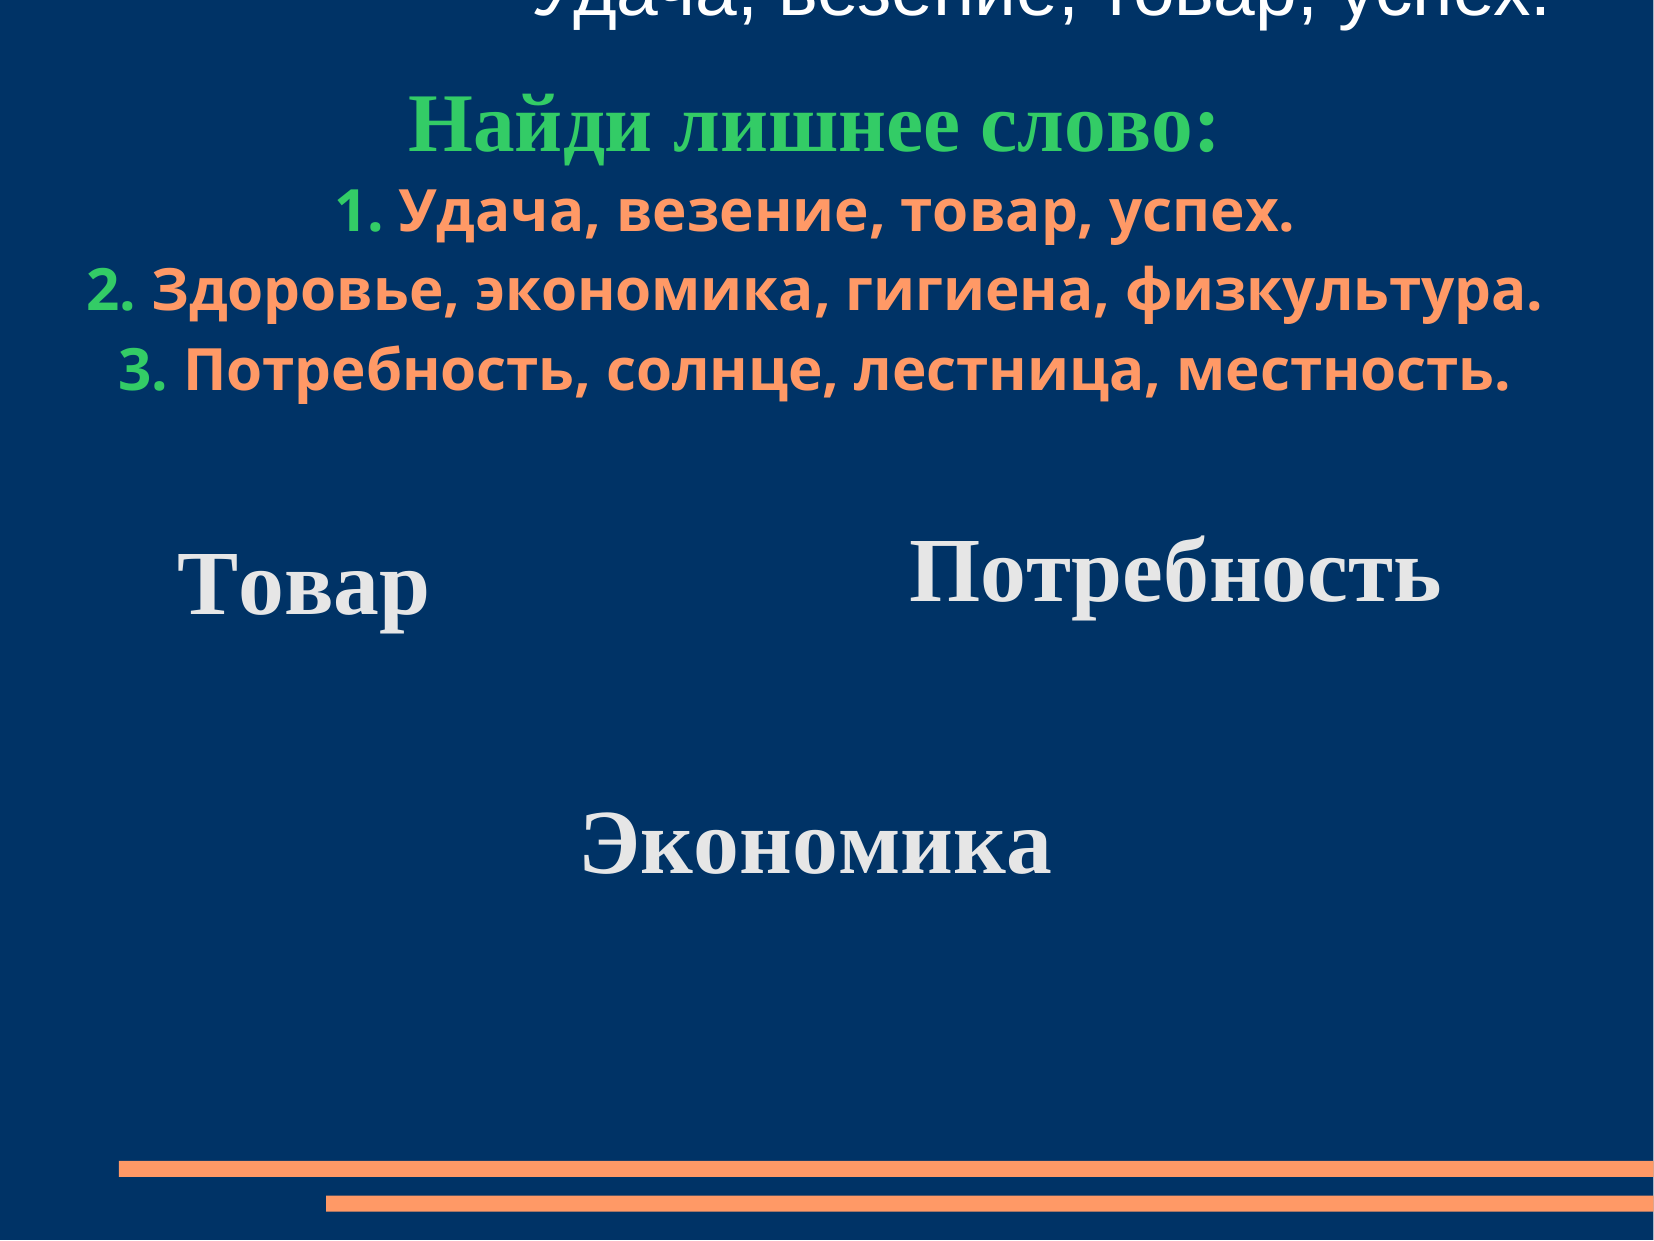

Удача, везение, товар, успех.
# Найди лишнее слово: 1. Удача, везение, товар, успех. 2. Здоровье, экономика, гигиена, физкультура. 3. Потребность, солнце, лестница, местность.
Потребность
Товар
Экономика